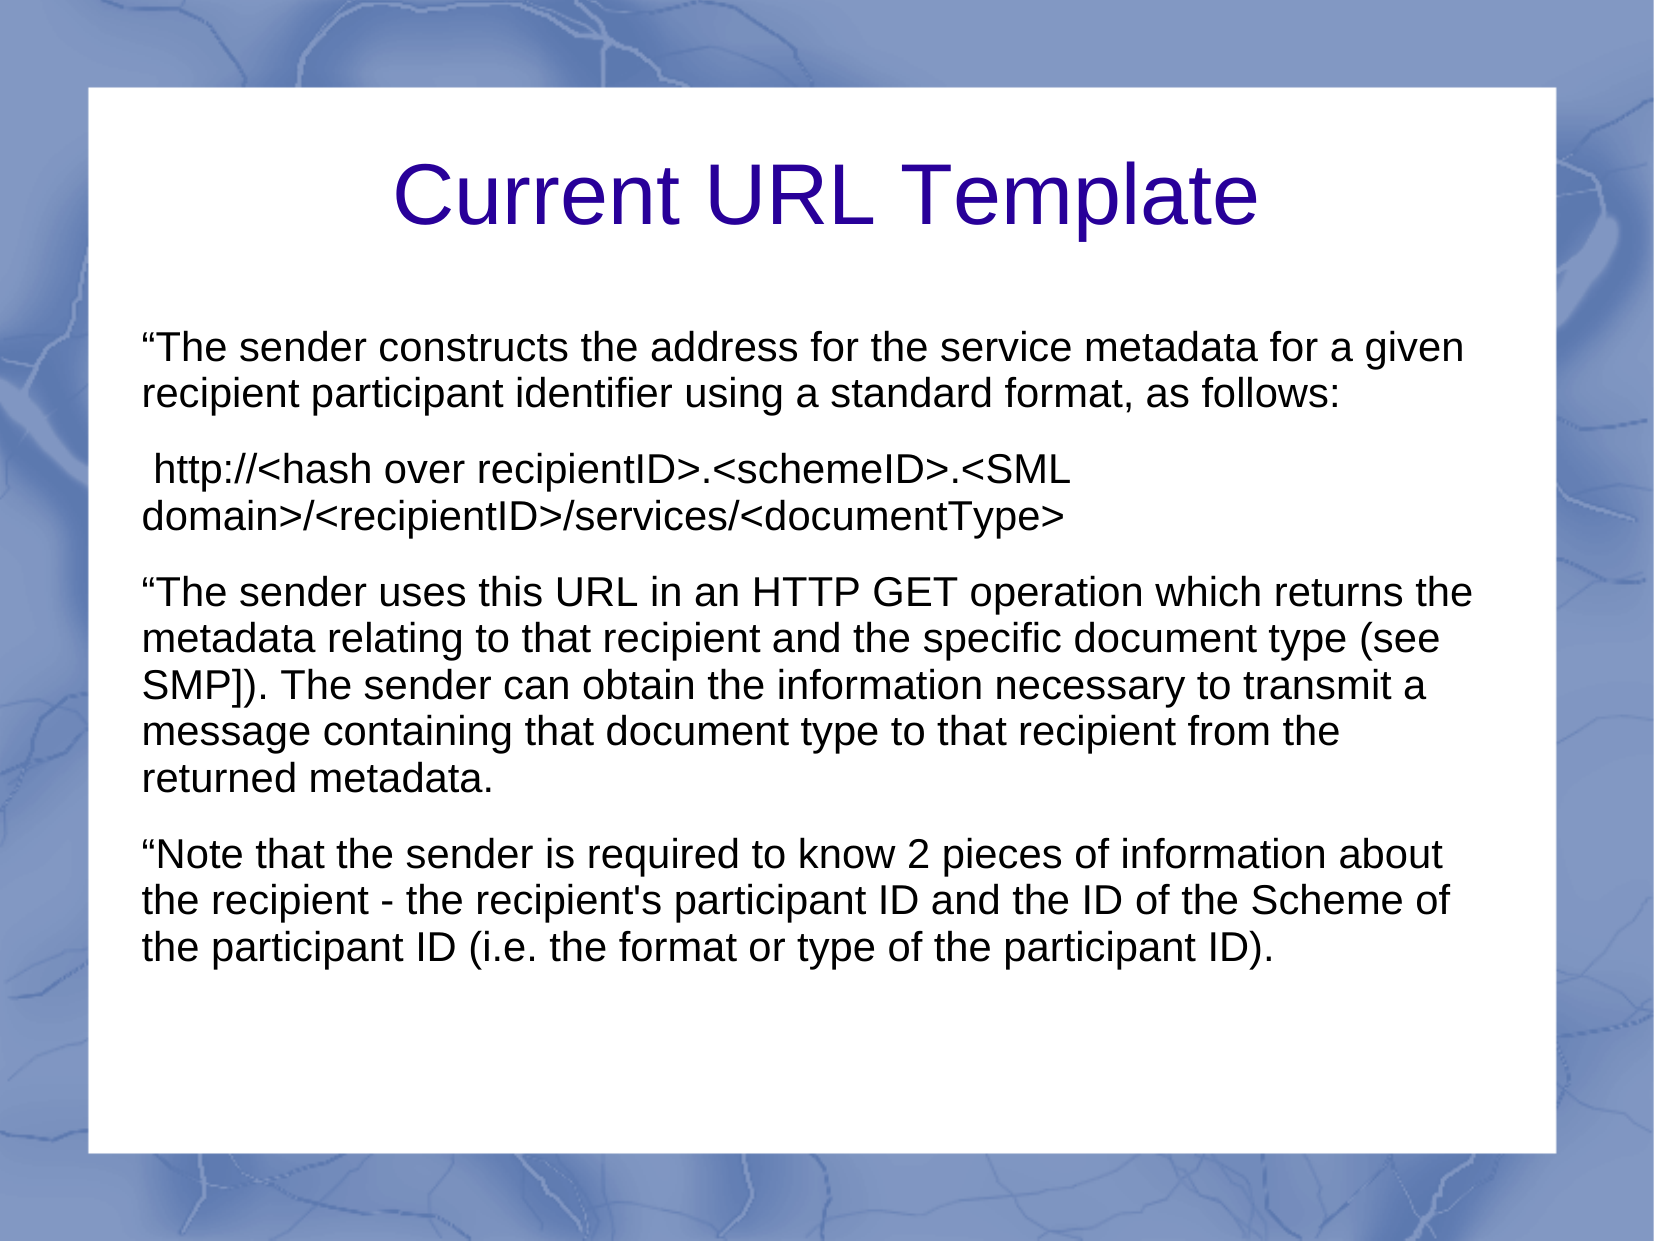

# Current URL Template
“The sender constructs the address for the service metadata for a given recipient participant identifier using a standard format, as follows:
 http://<hash over recipientID>.<schemeID>.<SML domain>/<recipientID>/services/<documentType>
“The sender uses this URL in an HTTP GET operation which returns the metadata relating to that recipient and the specific document type (see SMP]). The sender can obtain the information necessary to transmit a message containing that document type to that recipient from the returned metadata.
“Note that the sender is required to know 2 pieces of information about the recipient - the recipient's participant ID and the ID of the Scheme of the participant ID (i.e. the format or type of the participant ID).